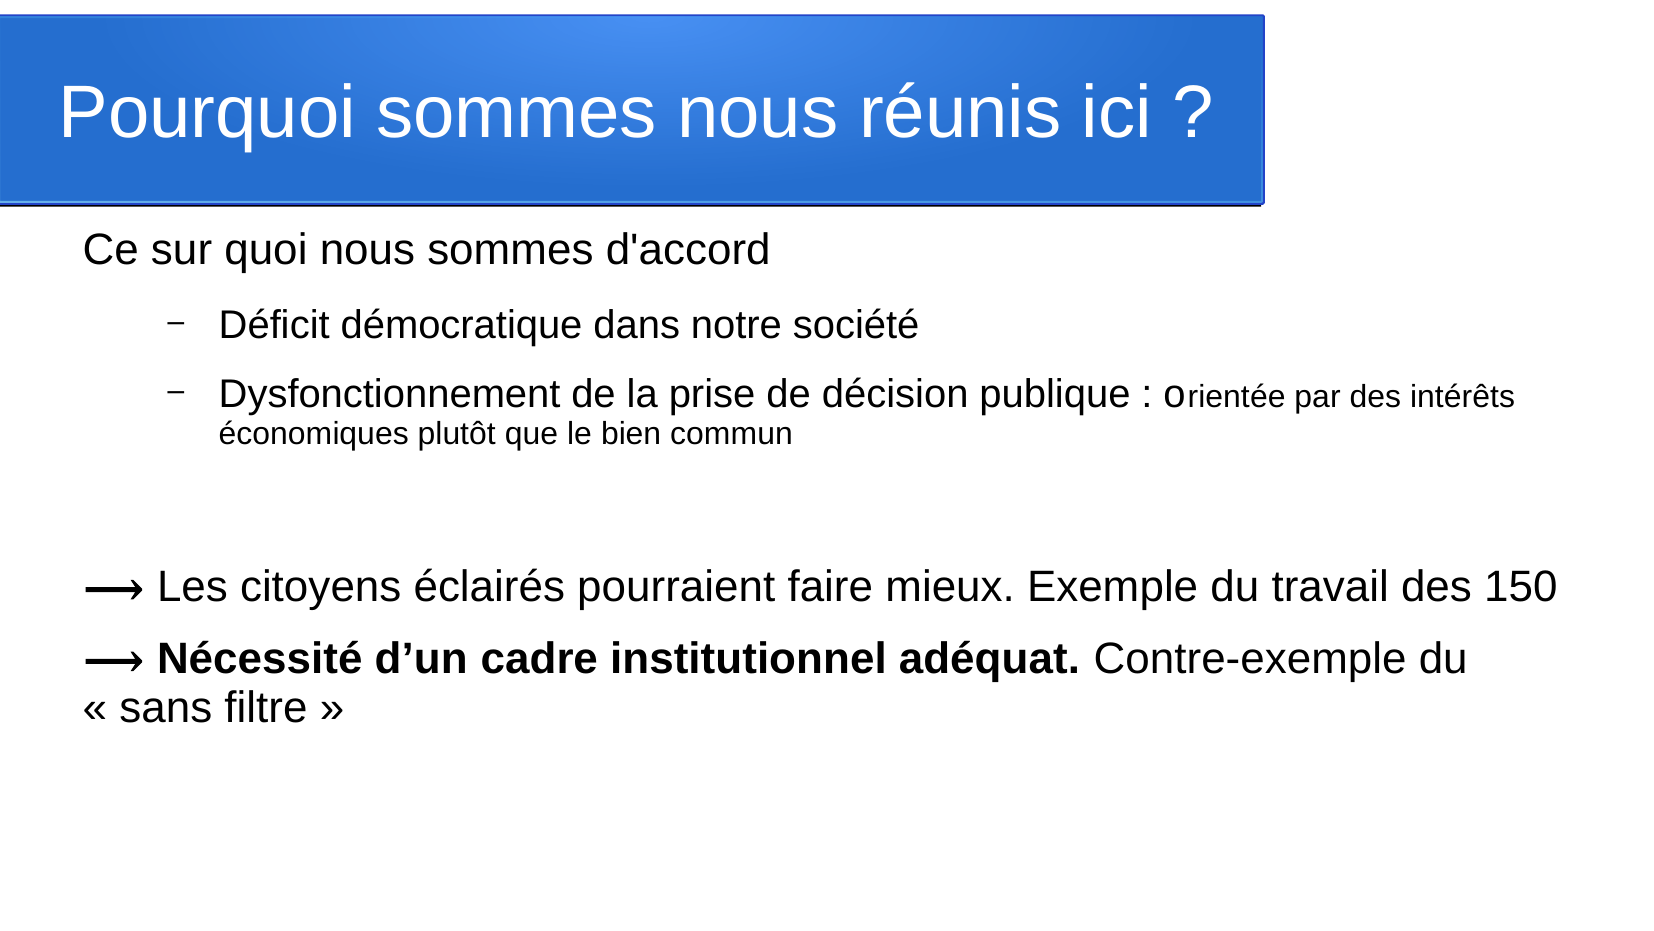

# Pourquoi sommes nous réunis ici ?
Ce sur quoi nous sommes d'accord
Déficit démocratique dans notre société
Dysfonctionnement de la prise de décision publique : orientée par des intérêts économiques plutôt que le bien commun
⟶ Les citoyens éclairés pourraient faire mieux. Exemple du travail des 150
⟶ Nécessité d’un cadre institutionnel adéquat. Contre-exemple du « sans filtre »